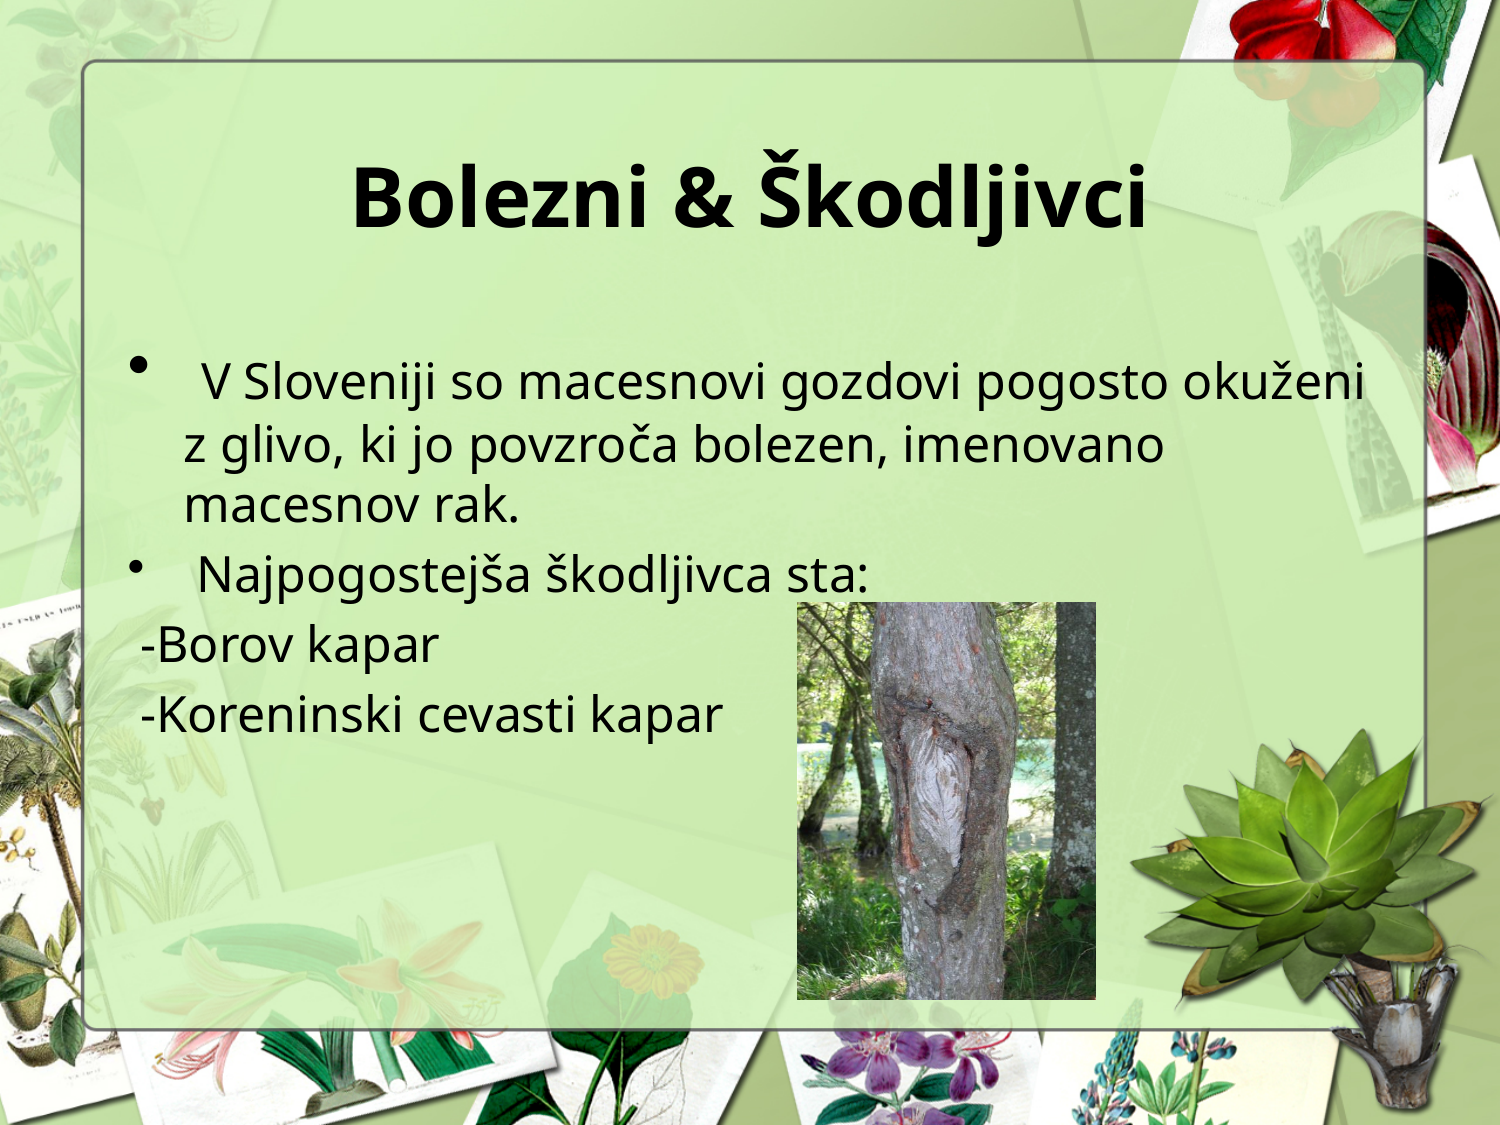

# Bolezni & Škodljivci
 V Sloveniji so macesnovi gozdovi pogosto okuženi z glivo, ki jo povzroča bolezen, imenovano macesnov rak.
 Najpogostejša škodljivca sta:
 -Borov kapar
 -Koreninski cevasti kapar